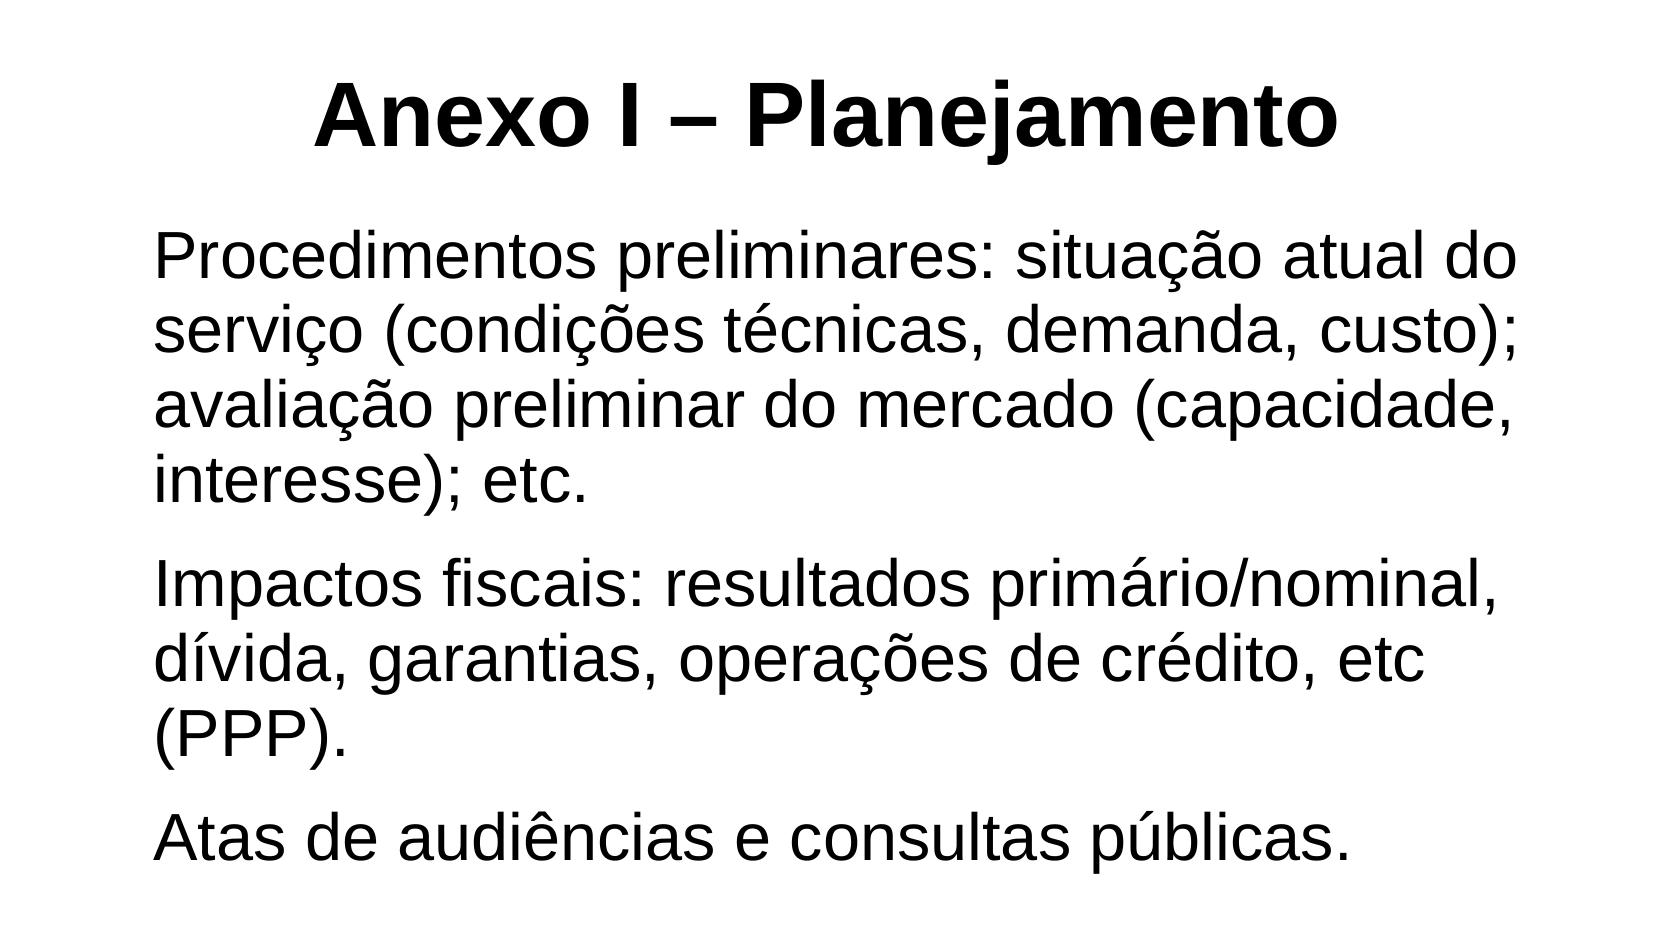

# Anexo I – Planejamento
Procedimentos preliminares: situação atual do serviço (condições técnicas, demanda, custo); avaliação preliminar do mercado (capacidade, interesse); etc.
Impactos fiscais: resultados primário/nominal, dívida, garantias, operações de crédito, etc (PPP).
Atas de audiências e consultas públicas.